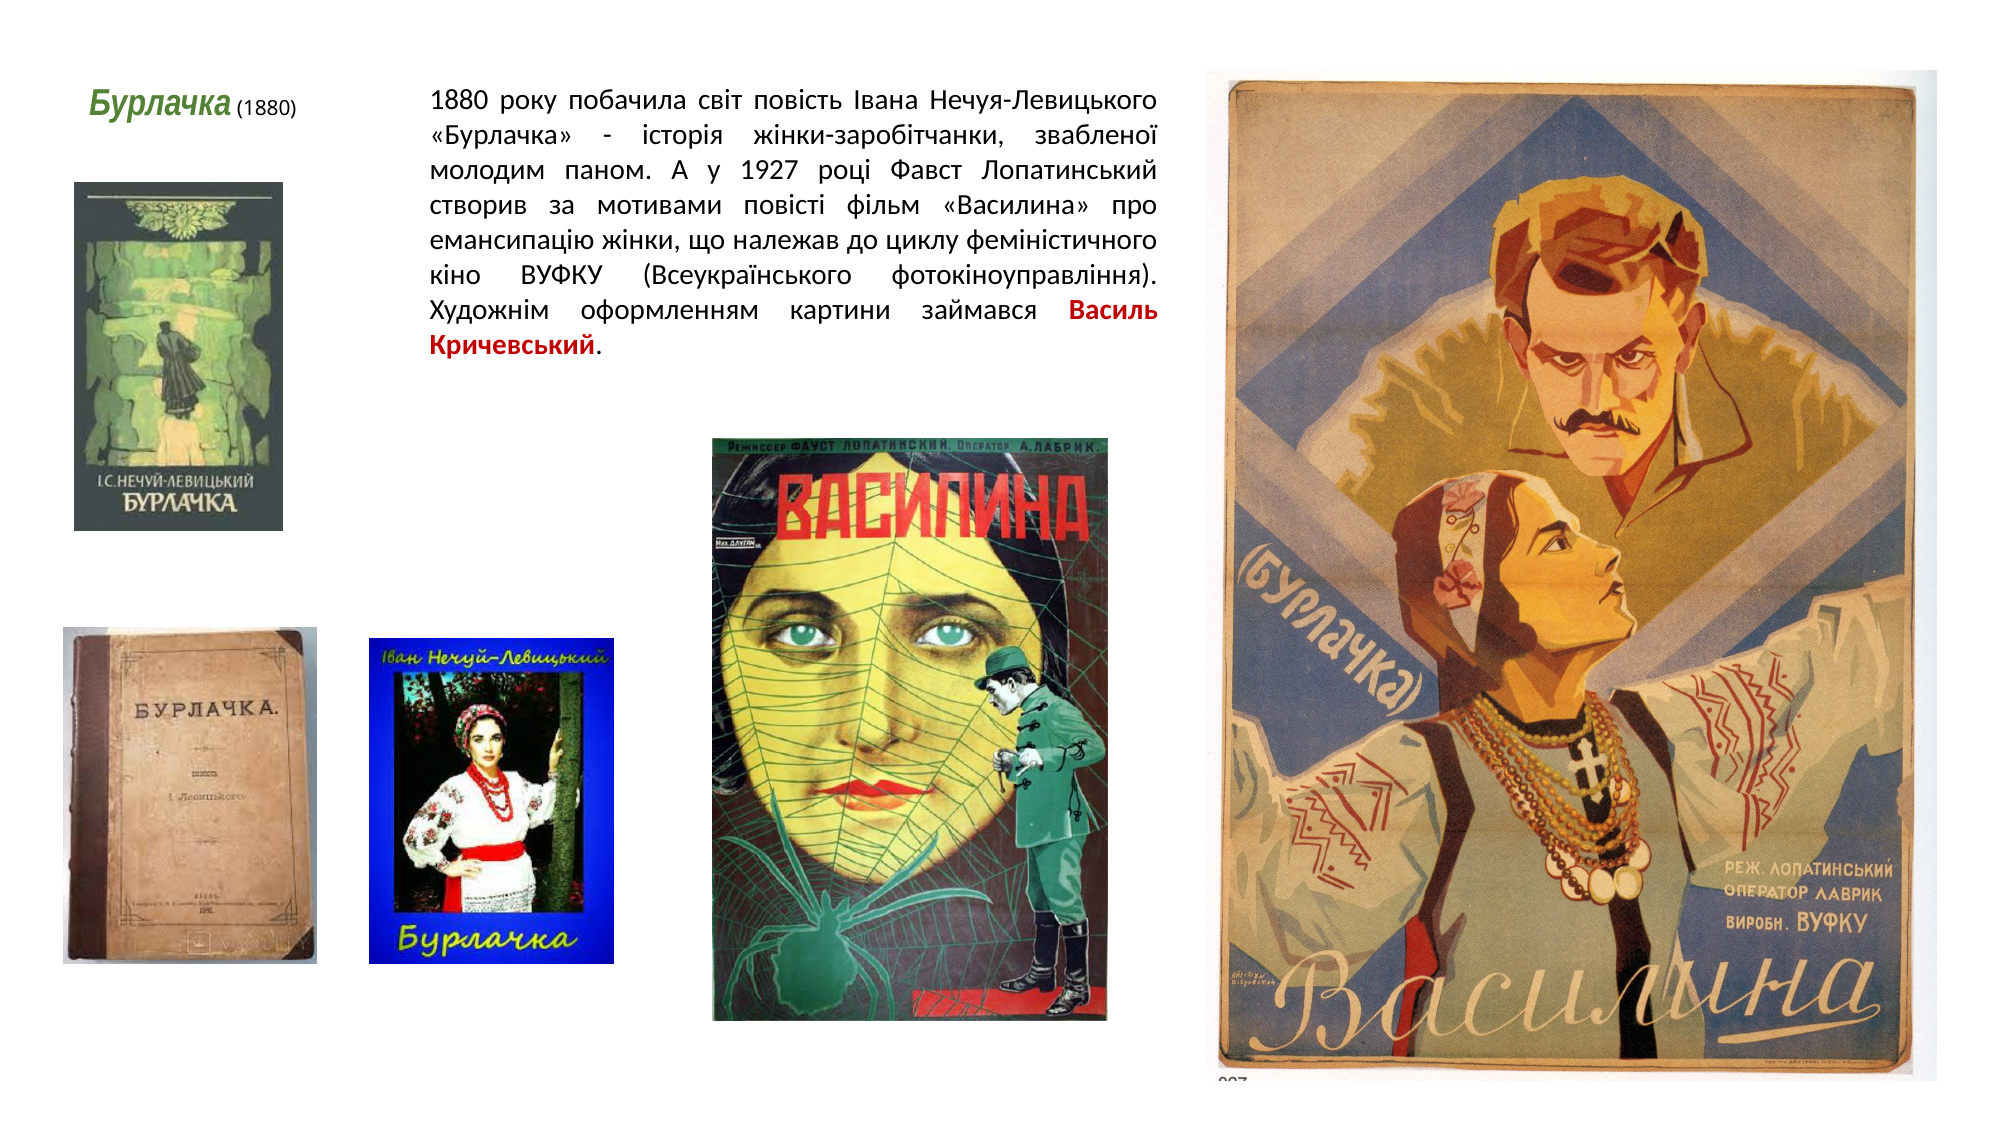

Бурлачка (1880)
1880 року побачила світ повість Івана Нечуя-Левицького «Бурлачка» - історія жінки-заробітчанки, звабленої молодим паном. А у 1927 році Фавст Лопатинський створив за мотивами повісті фільм «Василина» про емансипацію жінки, що належав до циклу феміністичного кіно ВУФКУ (Всеукраїнського фотокіноуправління). Художнім оформленням картини займався Василь Кричевський.